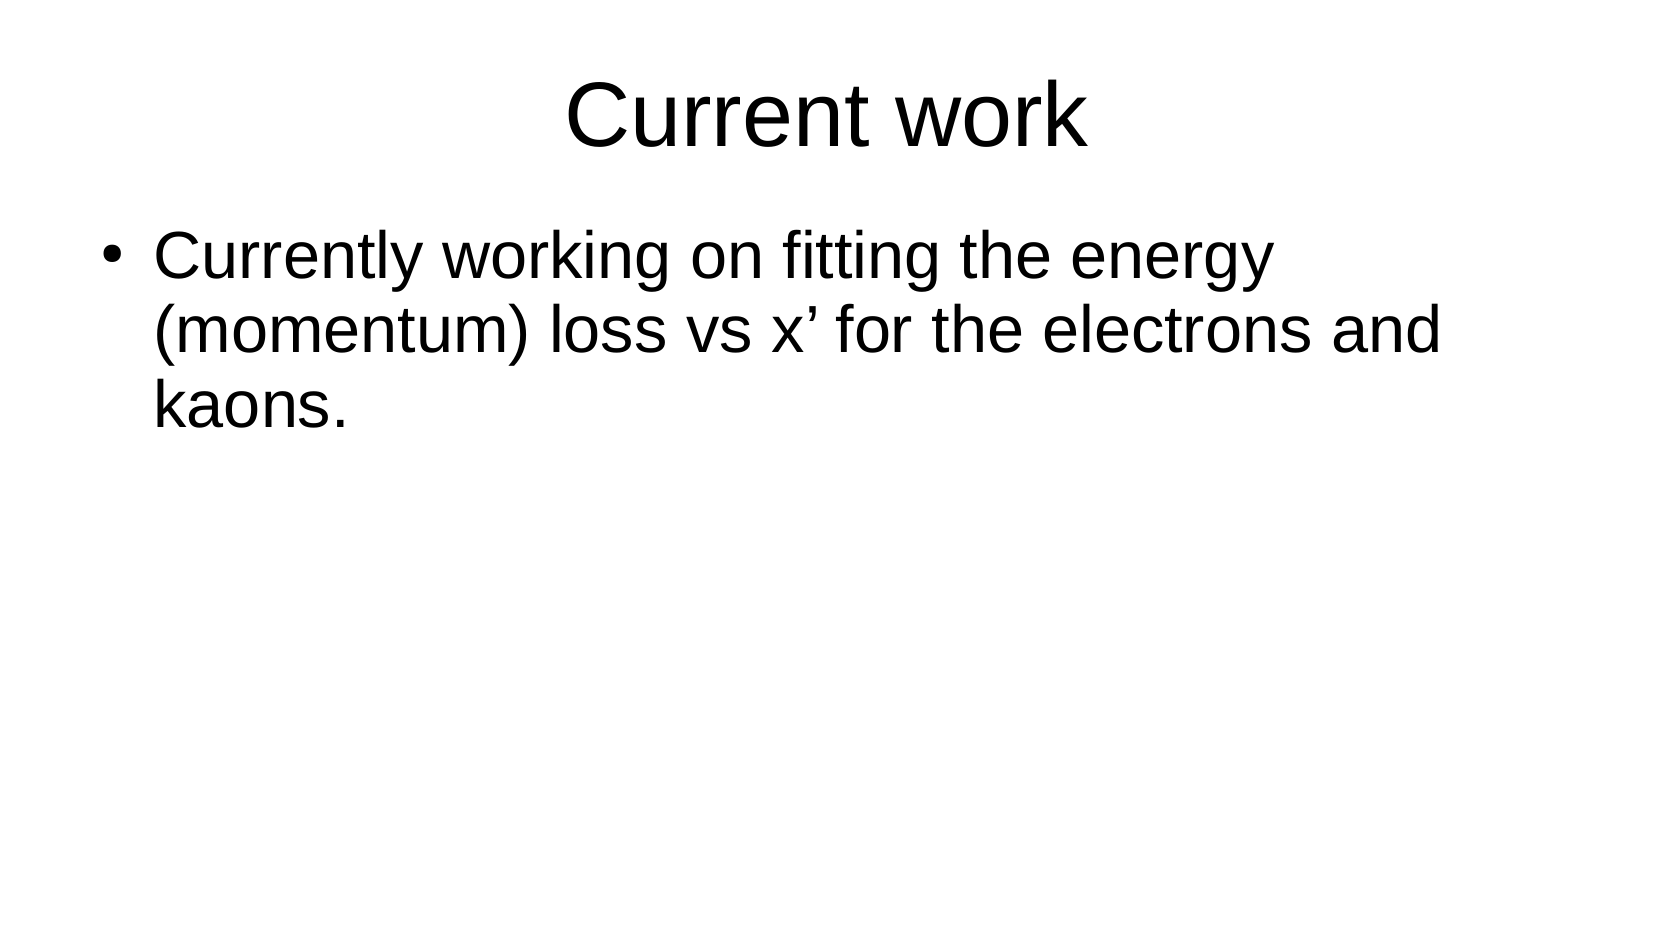

# Current work
Currently working on fitting the energy (momentum) loss vs x’ for the electrons and kaons.